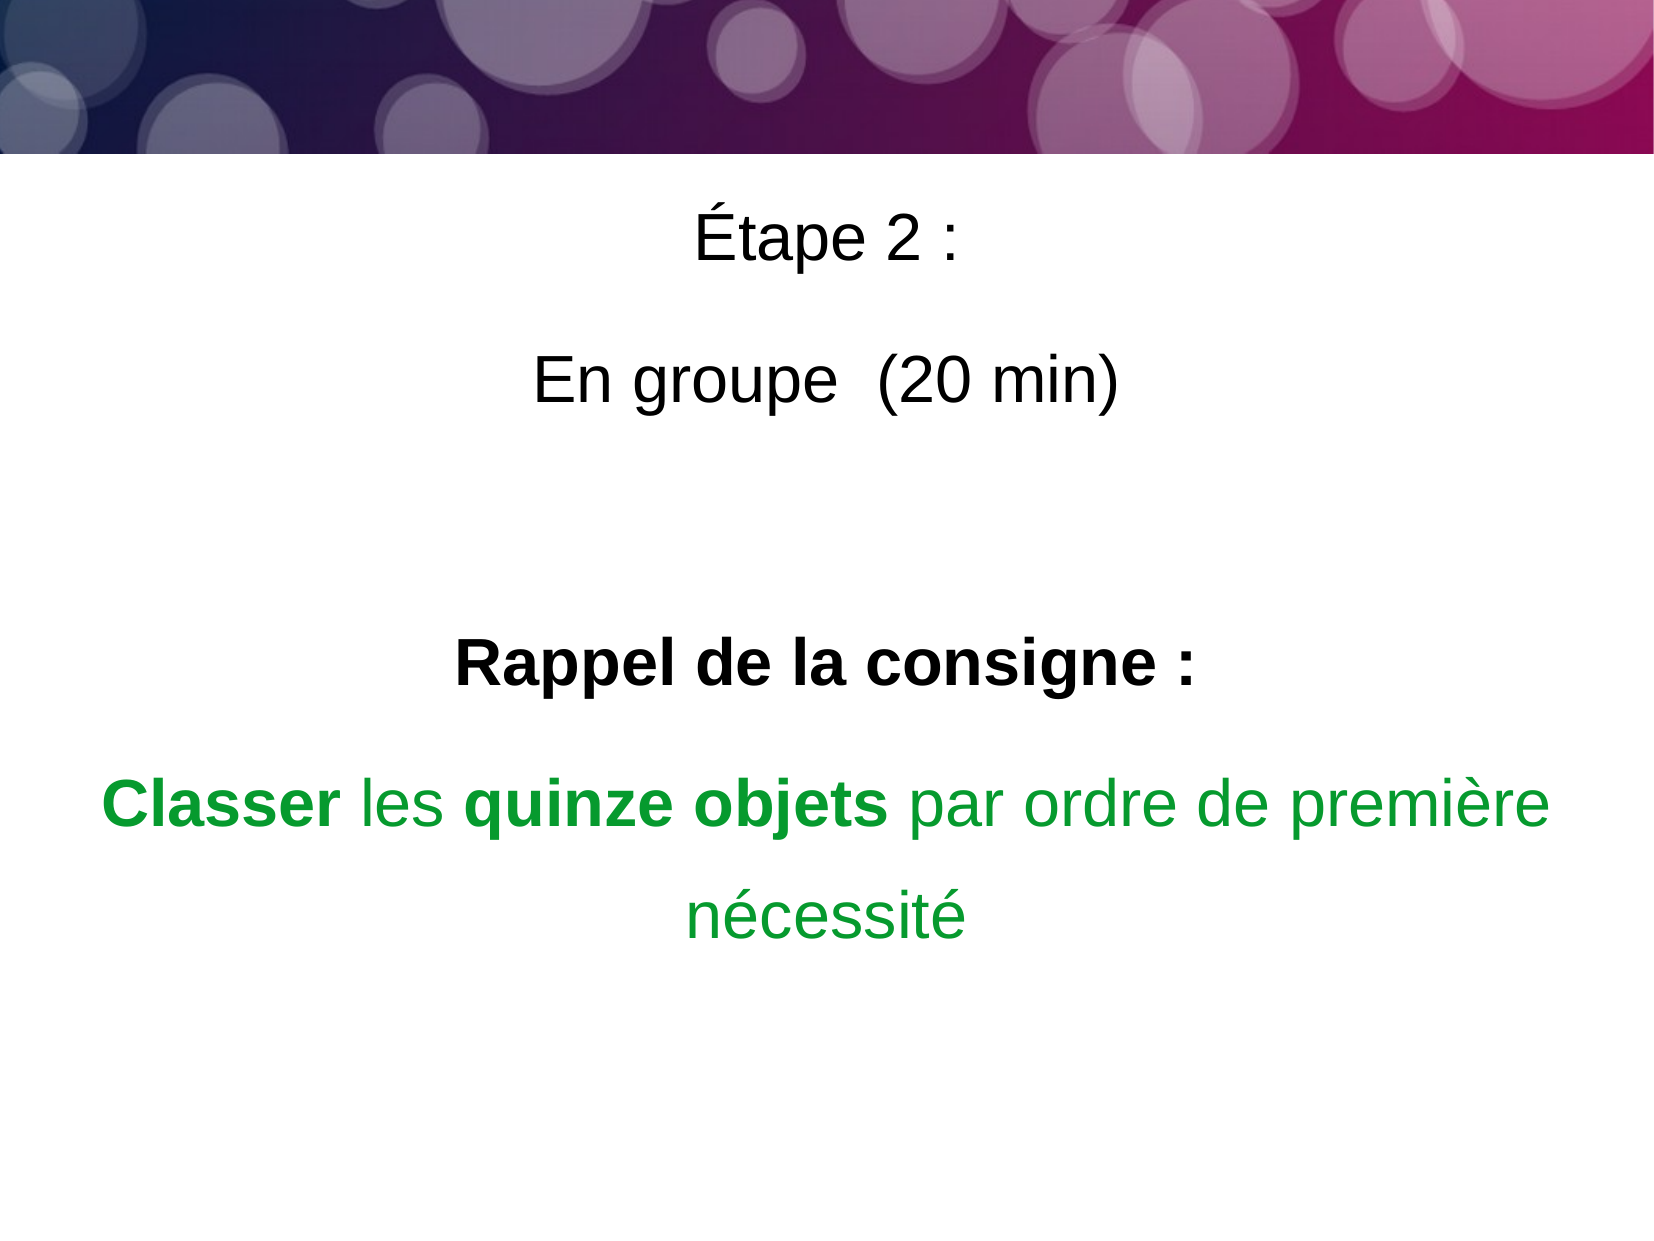

# Étape 2 :
En groupe (20 min)
Rappel de la consigne :
Classer les quinze objets par ordre de première nécessité